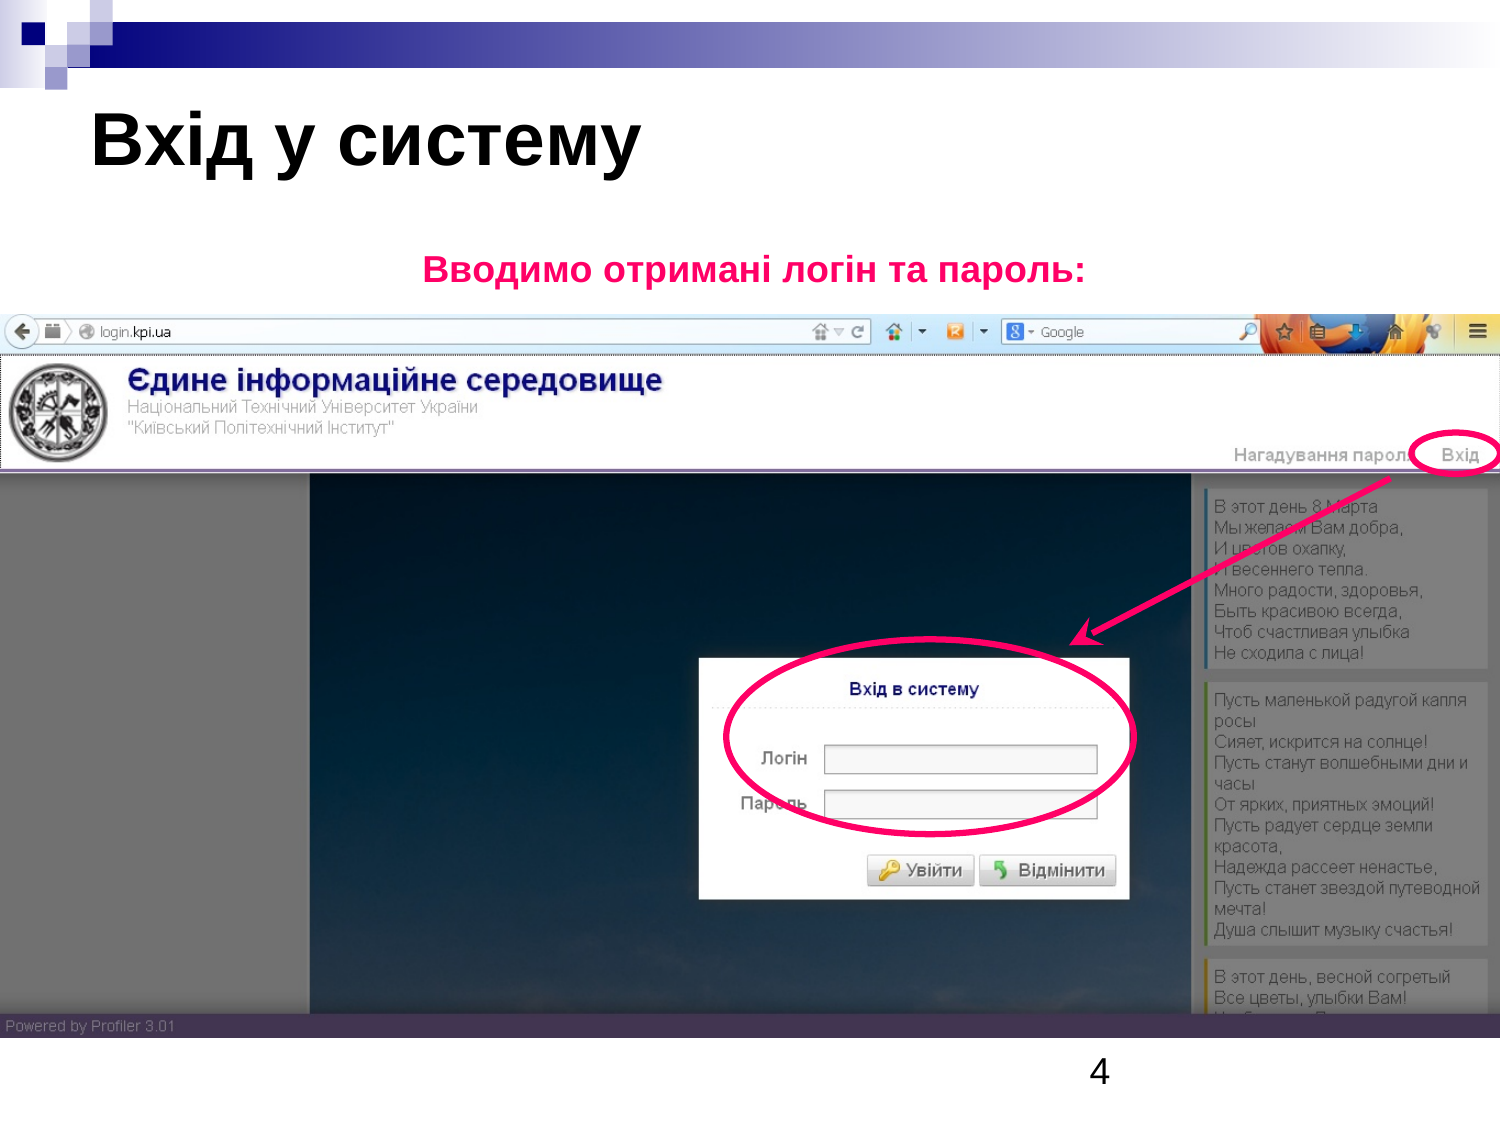

# Вхід у систему
Вводимо отримані логін та пароль:
4